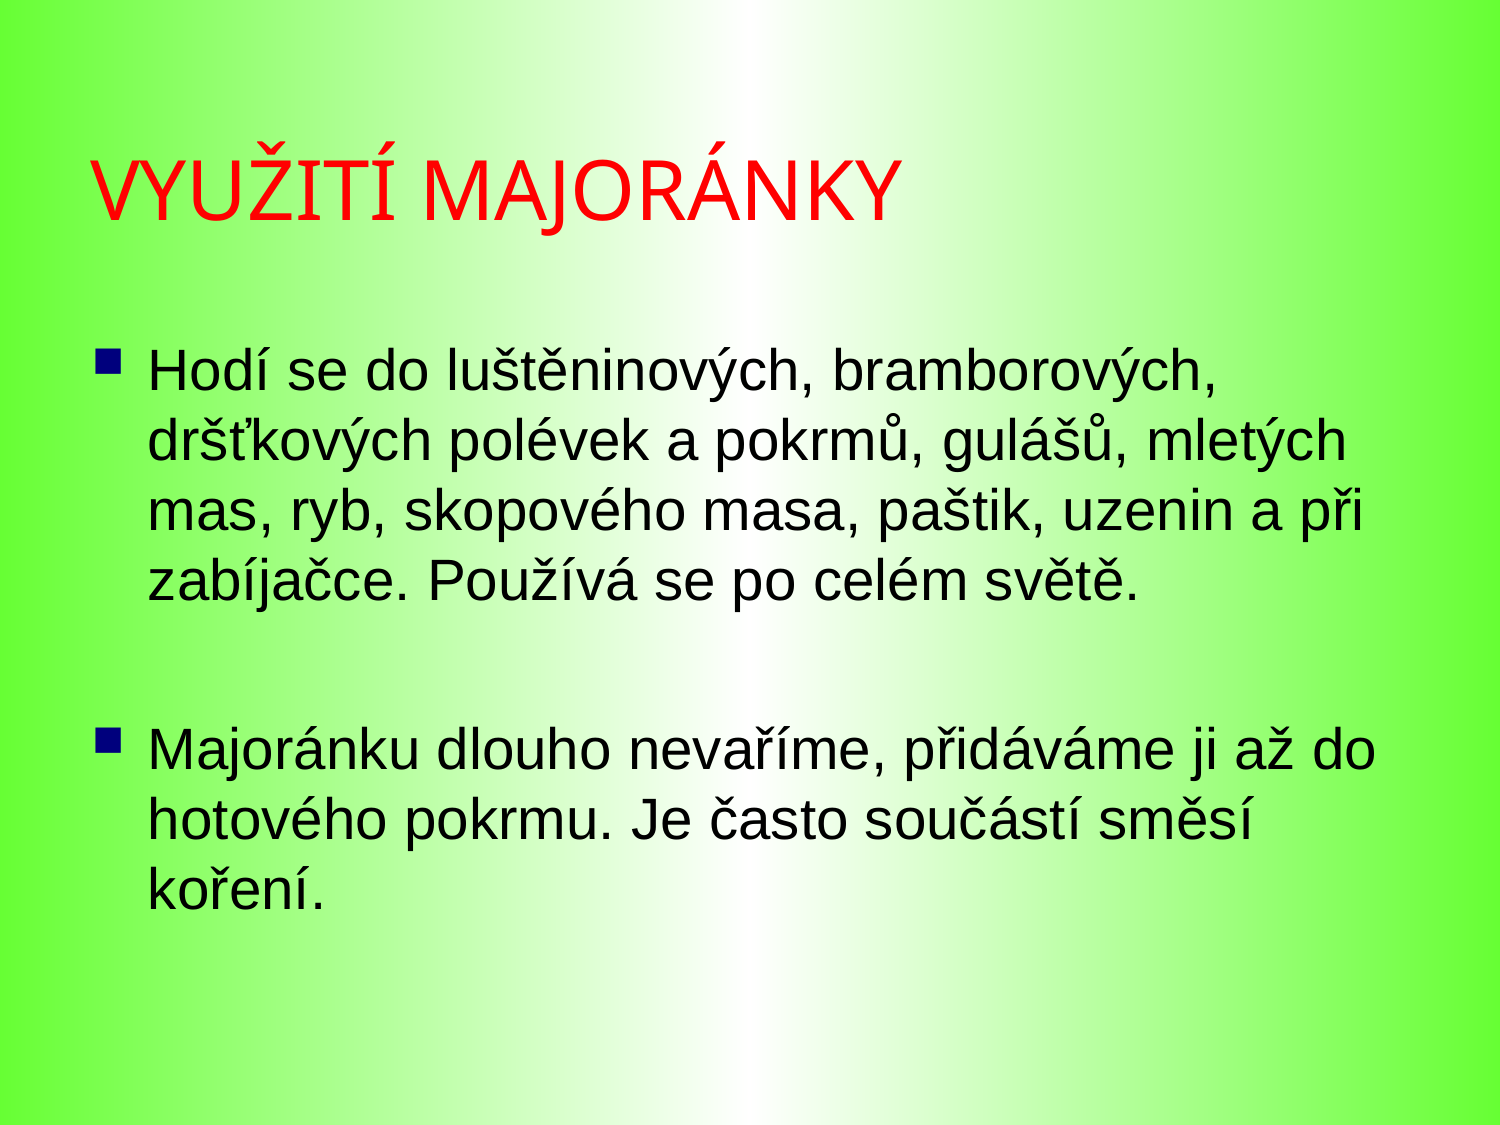

# VYUŽITÍ MAJORÁNKY
Hodí se do luštěninových, bramborových, dršťkových polévek a pokrmů, gulášů, mletých mas, ryb, skopového masa, paštik, uzenin a při zabíjačce. Používá se po celém světě.
Majoránku dlouho nevaříme, přidáváme ji až do hotového pokrmu. Je často součástí směsí koření.